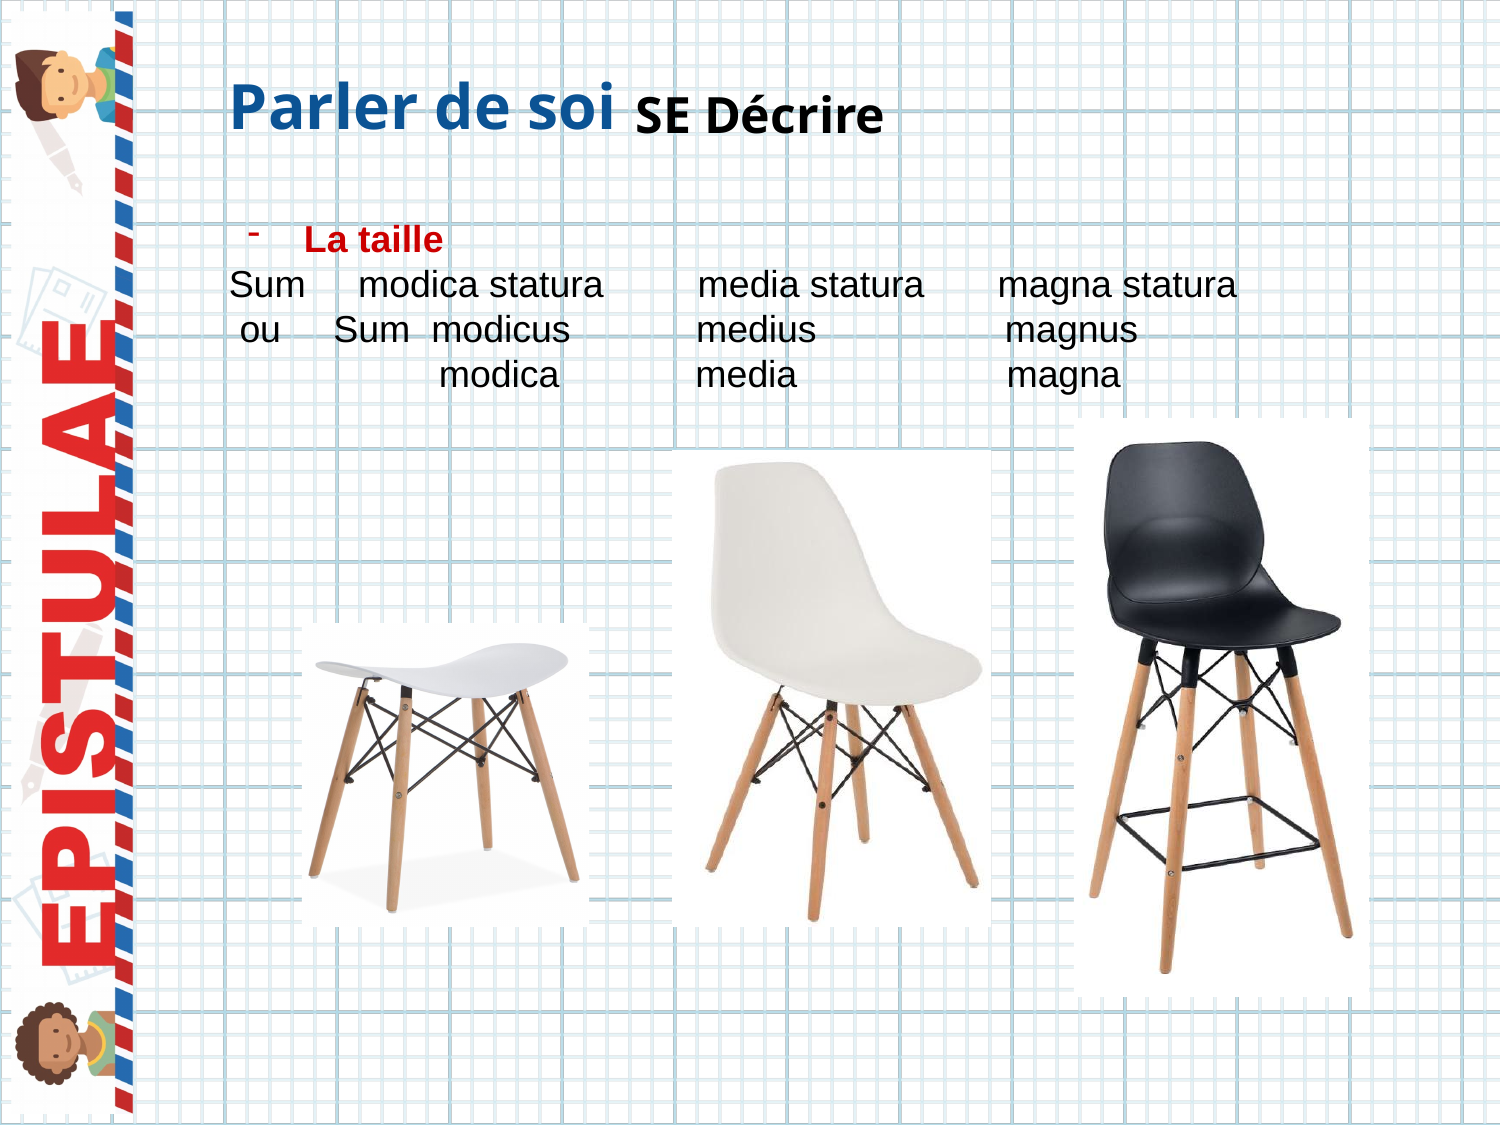

Parler de soi
SE Décrire
La taille
Sum modica statura media statura magna statura
 ou Sum modicus medius magnus
 modica media magna